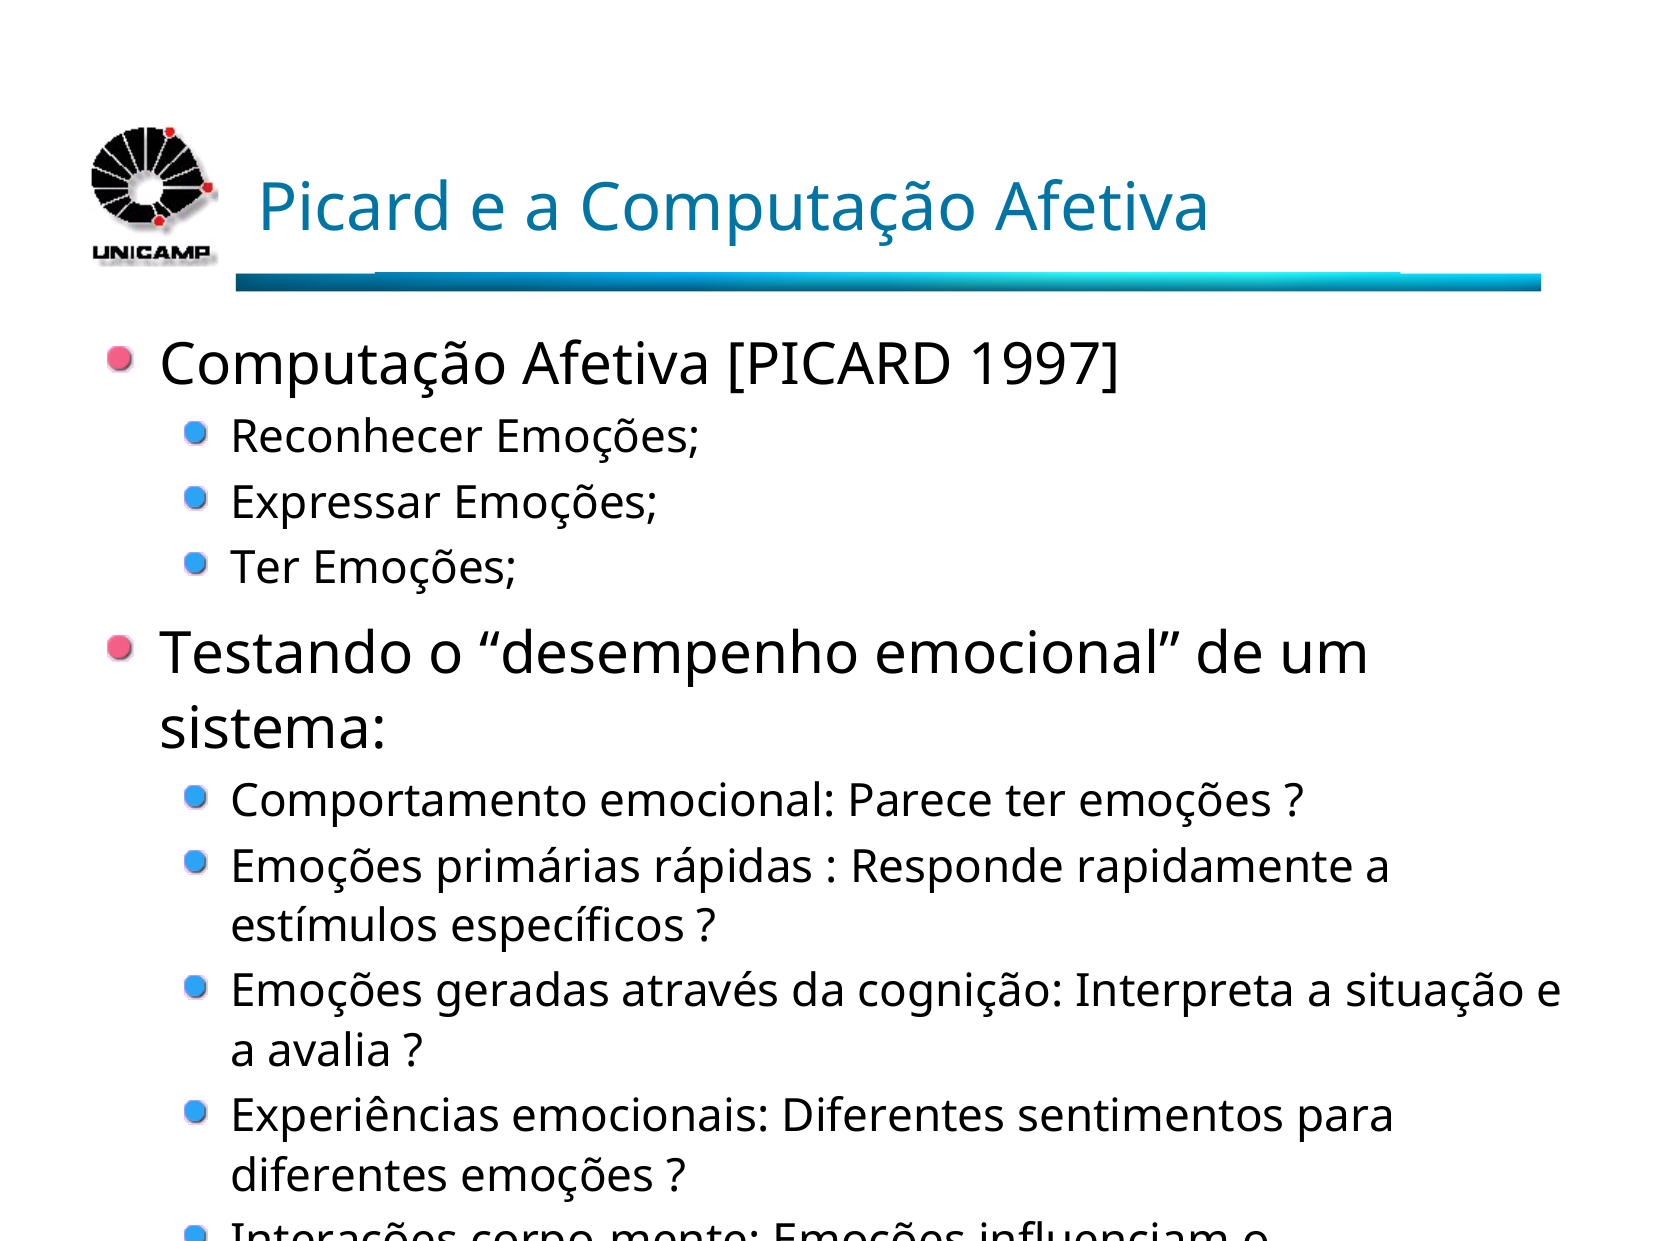

# Picard e a Computação Afetiva
Computação Afetiva [PICARD 1997]
Reconhecer Emoções;
Expressar Emoções;
Ter Emoções;
Testando o “desempenho emocional” de um sistema:
Comportamento emocional: Parece ter emoções ?
Emoções primárias rápidas : Responde rapidamente a estímulos específicos ?
Emoções geradas através da cognição: Interpreta a situação e a avalia ?
Experiências emocionais: Diferentes sentimentos para diferentes emoções ?
Interações corpo-mente: Emoções influenciam o comportamento e vice-versa ?